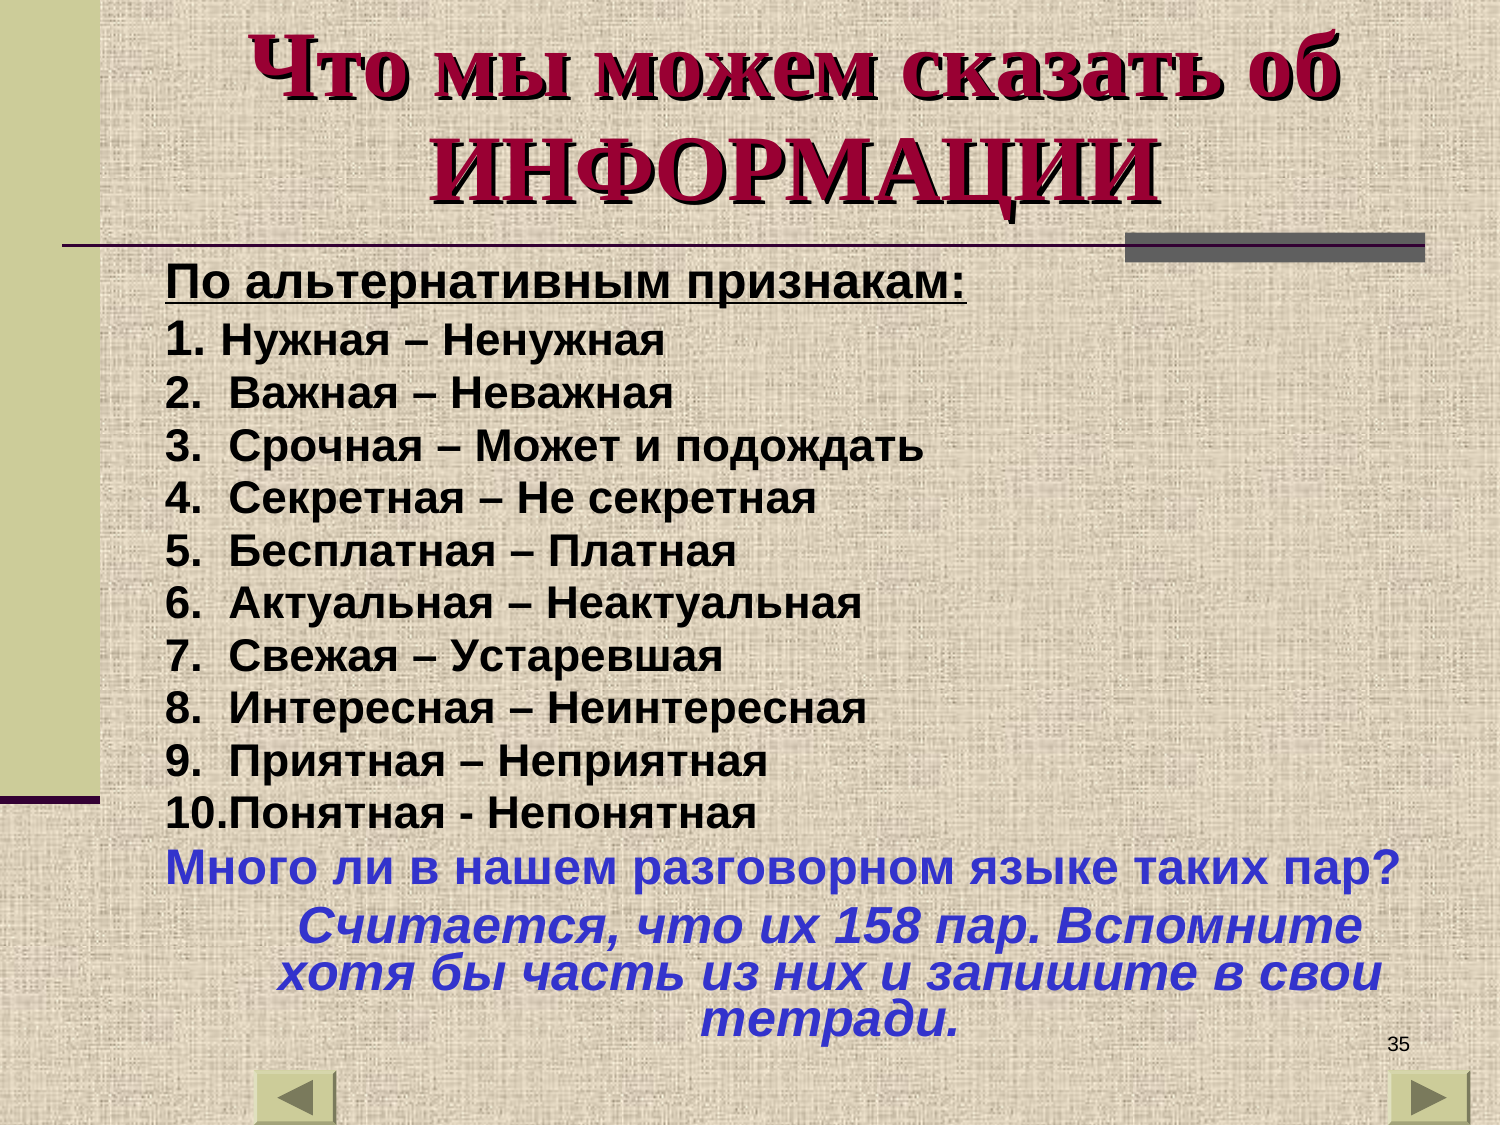

# Что мы можем сказать об ИНФОРМАЦИИ
По альтернативным признакам:
1. Нужная – Ненужная
2. Важная – Неважная
3. Срочная – Может и подождать
4. Секретная – Не секретная
5. Бесплатная – Платная
6. Актуальная – Неактуальная
7. Свежая – Устаревшая
8. Интересная – Неинтересная
9. Приятная – Неприятная
10.Понятная - Непонятная
Много ли в нашем разговорном языке таких пар?
	Считается, что их 158 пар. Вспомните хотя бы часть из них и запишите в свои тетради.
35